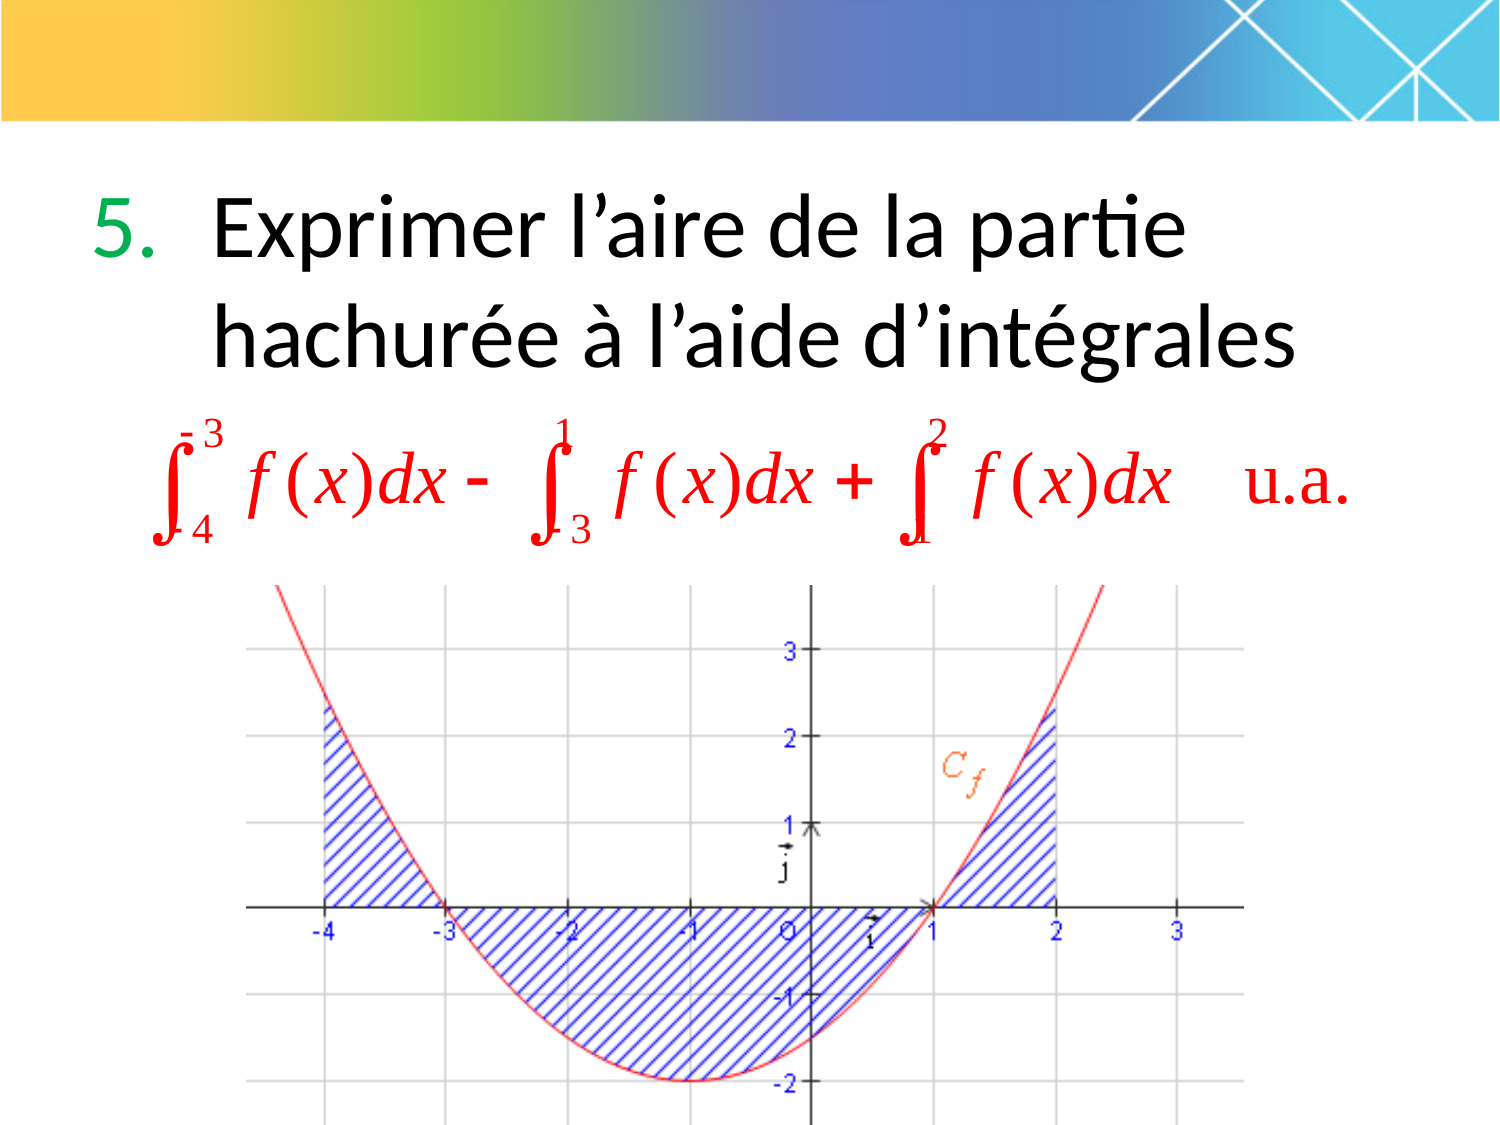

# Exprimer l’aire de la partie hachurée à l’aide d’intégrales